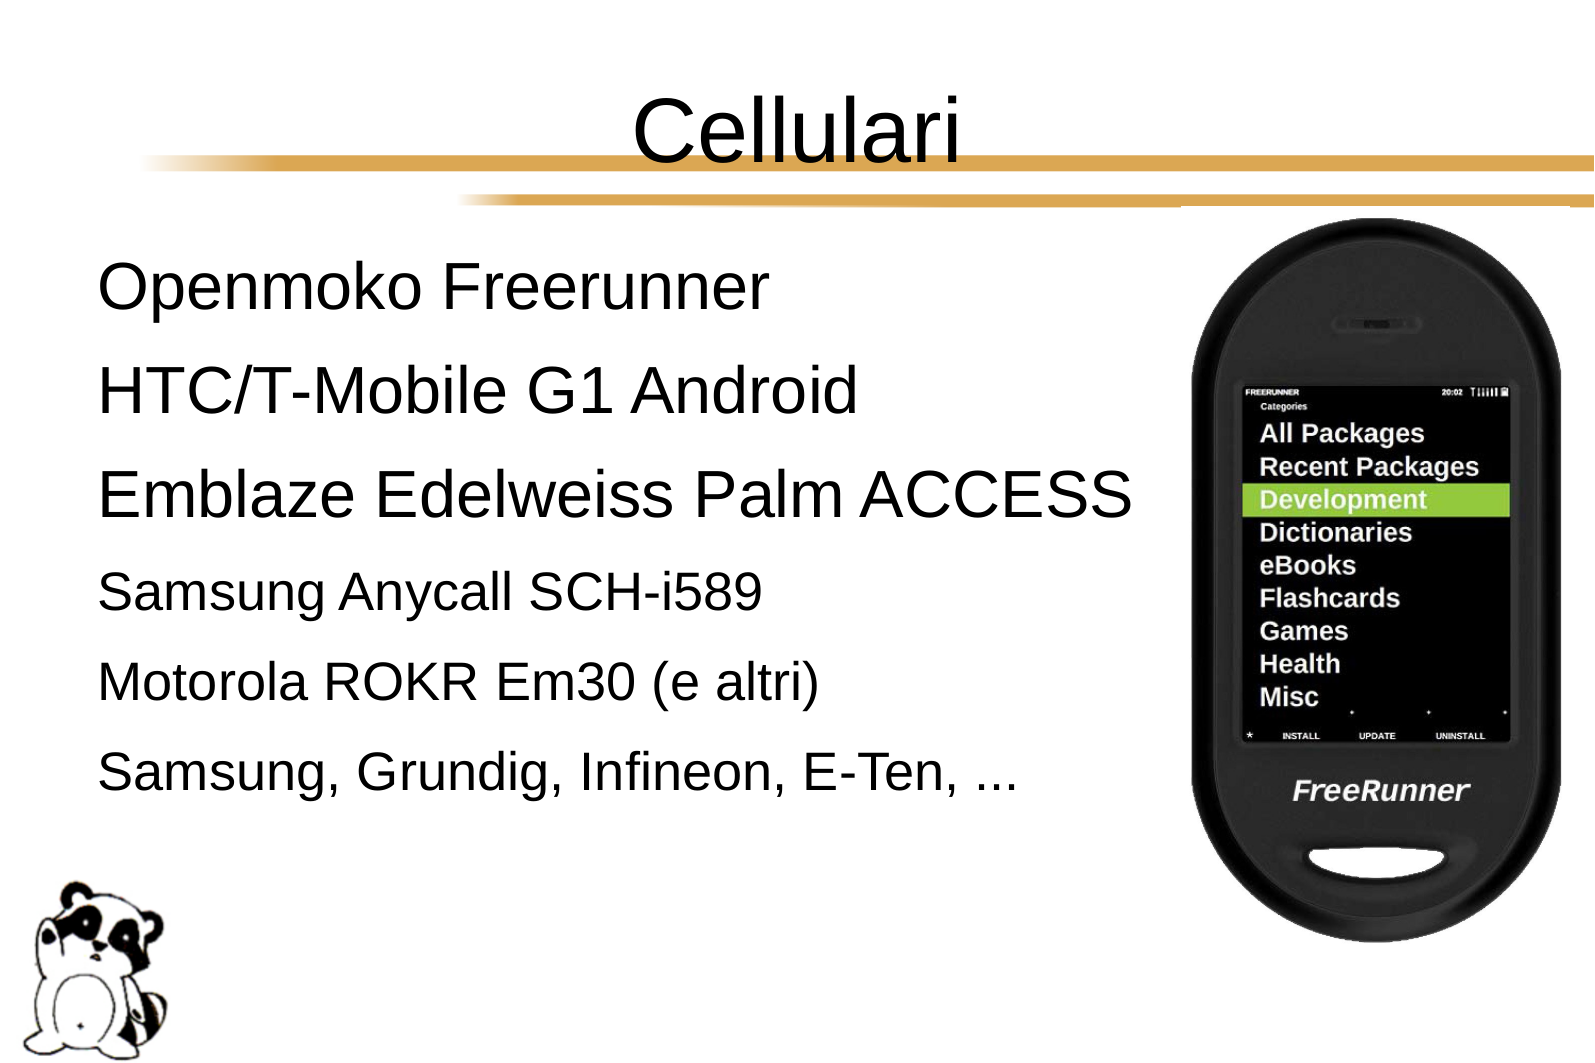

# Cellulari
Openmoko Freerunner
HTC/T-Mobile G1 Android
Emblaze Edelweiss Palm ACCESS
Samsung Anycall SCH-i589
Motorola ROKR Em30 (e altri)
Samsung, Grundig, Infineon, E-Ten, ...